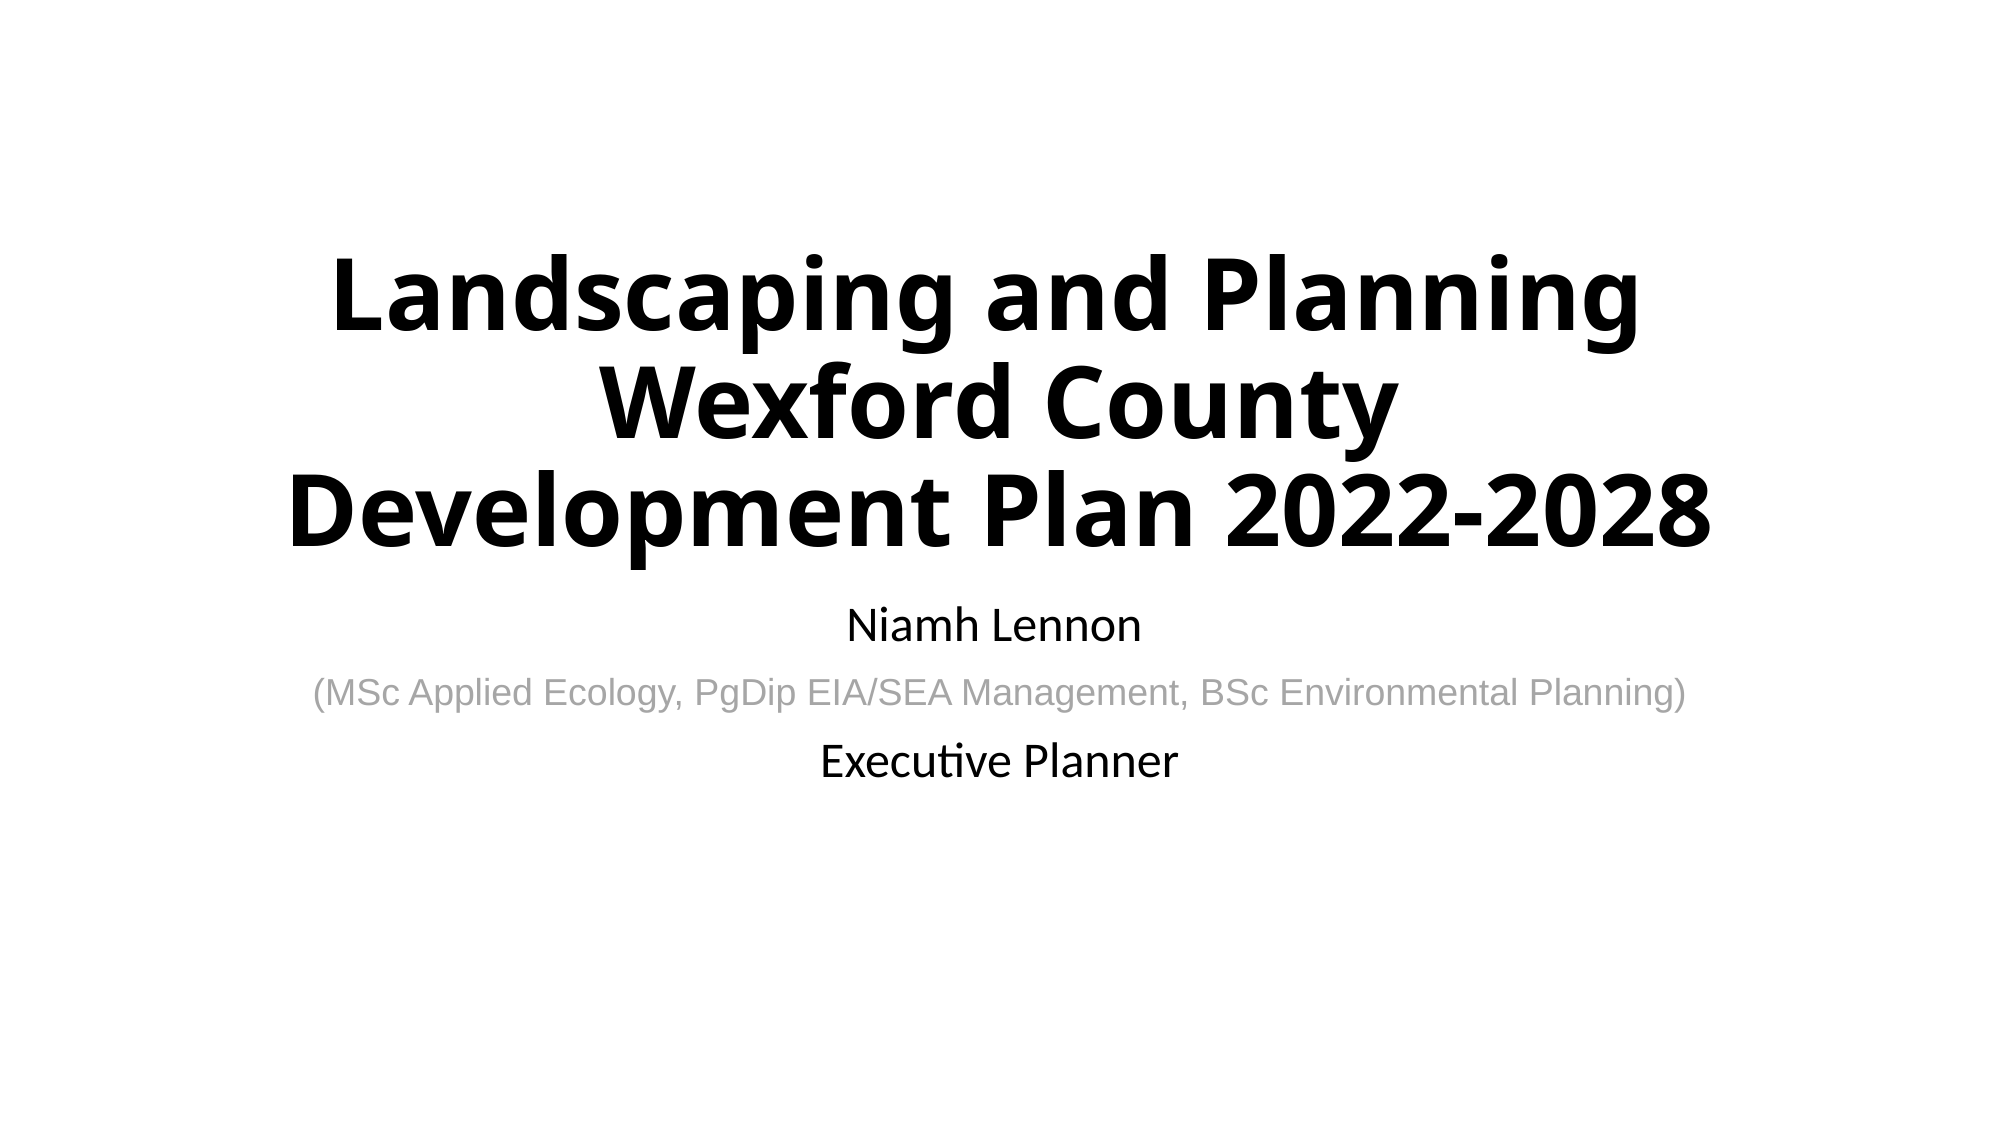

# Landscaping and Planning Wexford County Development Plan 2022-2028
Niamh Lennon
(MSc Applied Ecology, PgDip EIA/SEA Management, BSc Environmental Planning)
Executive Planner